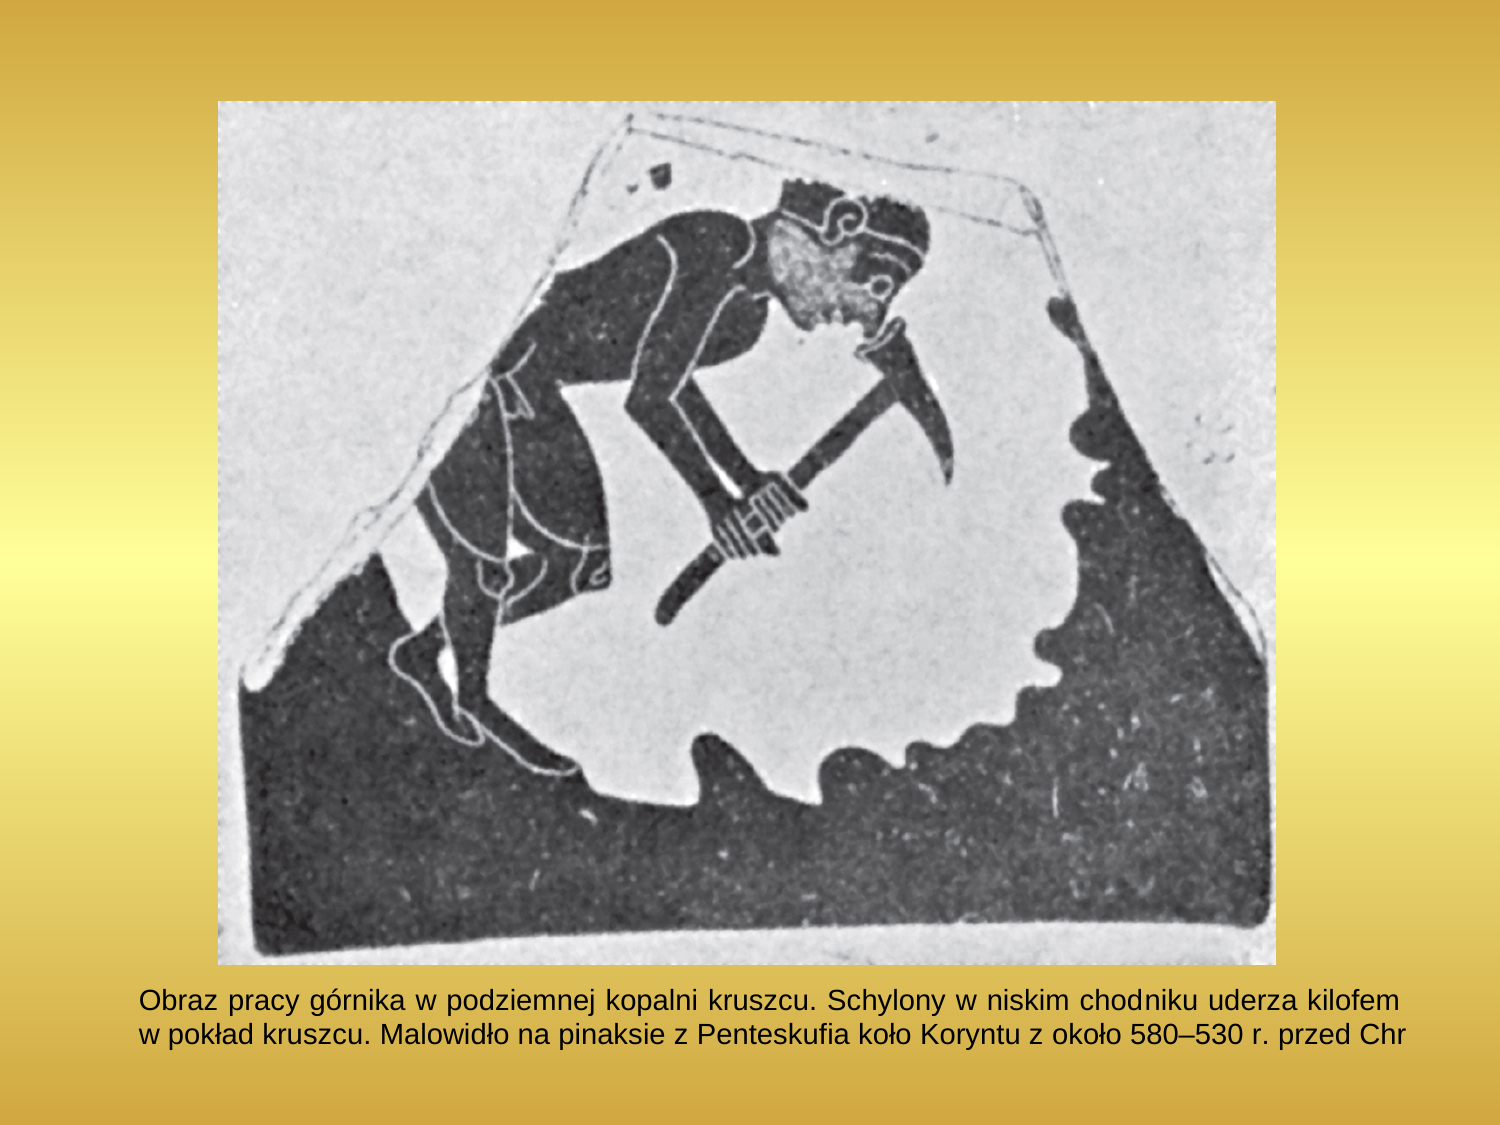

Obraz pracy górnika w podziemnej kopalni kruszcu. Schylony w niskim chod­niku uderza kilofem
w pokład kruszcu. Malowidło na pinaksie z Penteskufia koło Koryntu z około 580–530 r. przed Chr